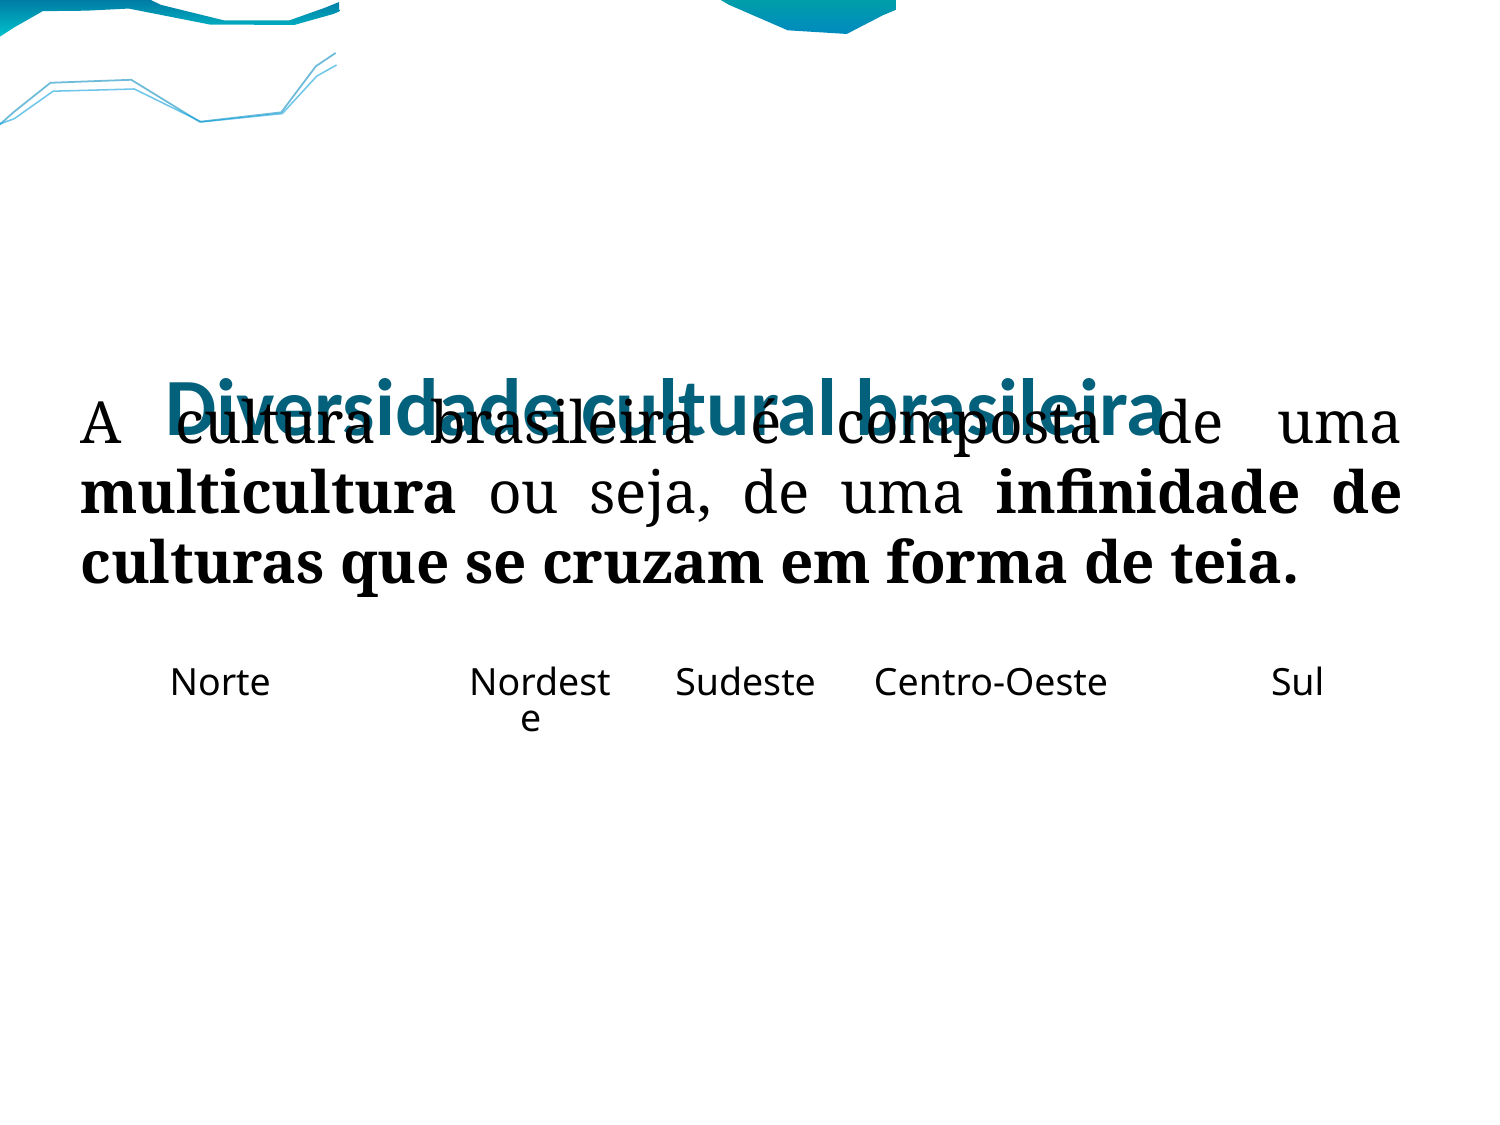

# Diversidade cultural brasileira
A cultura brasileira é composta de uma multicultura ou seja, de uma infinidade de culturas que se cruzam em forma de teia.
Norte
Nordeste
Sudeste
Centro-Oeste
Sul